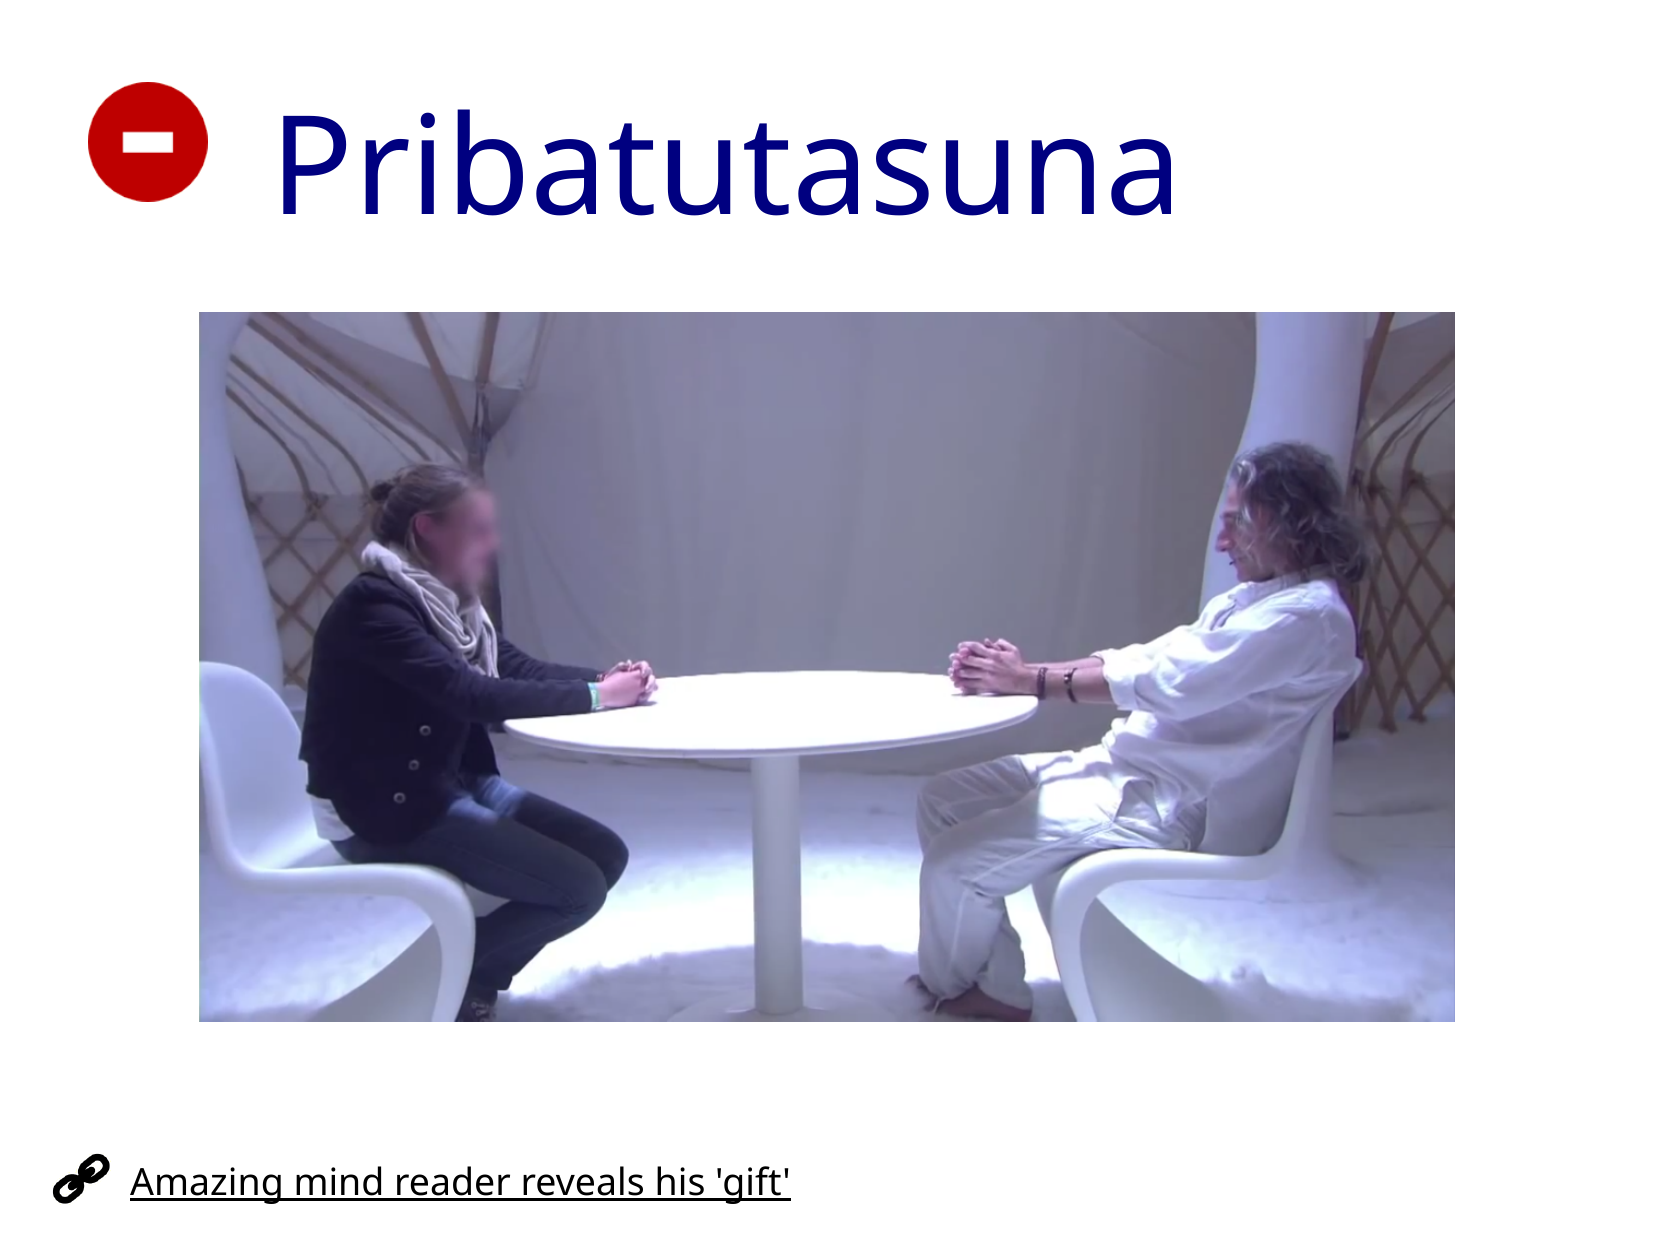

Pribatutasuna
Amazing mind reader reveals his 'gift'